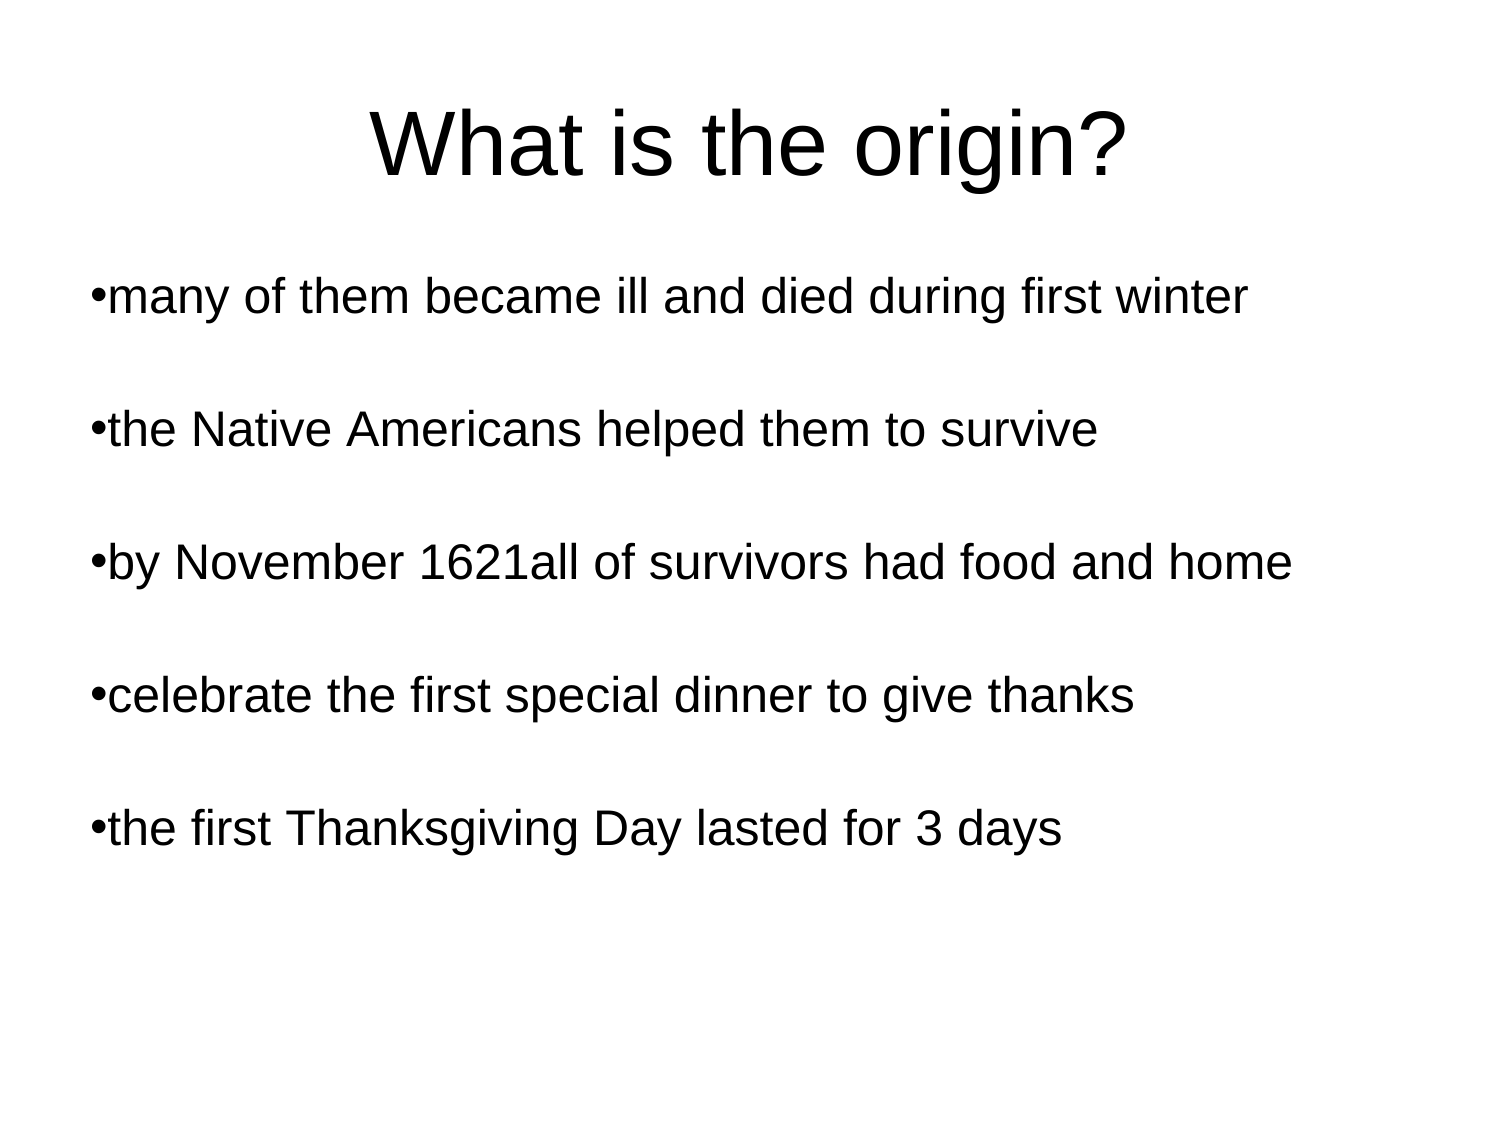

# What is the origin?
many of them became ill and died during first winter
the Native Americans helped them to survive
by November 1621all of survivors had food and home
celebrate the first special dinner to give thanks
the first Thanksgiving Day lasted for 3 days